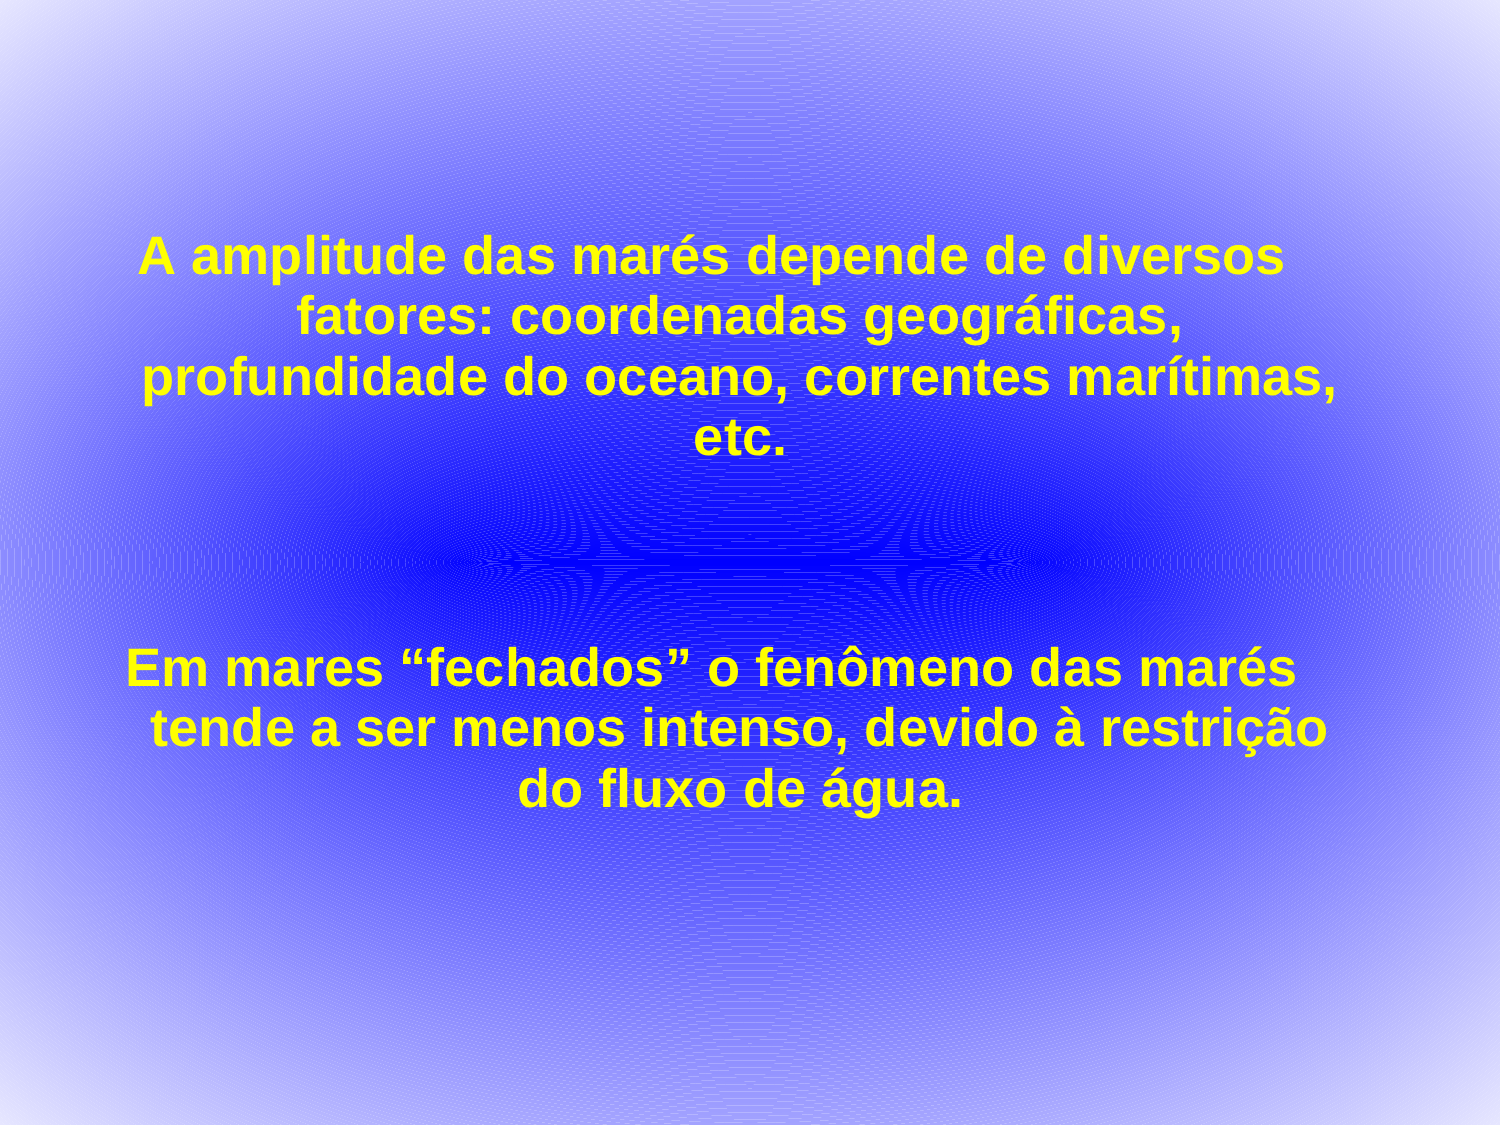

#
A amplitude das marés depende de diversos fatores: coordenadas geográficas, profundidade do oceano, correntes marítimas, etc.
Em mares “fechados” o fenômeno das marés tende a ser menos intenso, devido à restrição do fluxo de água.